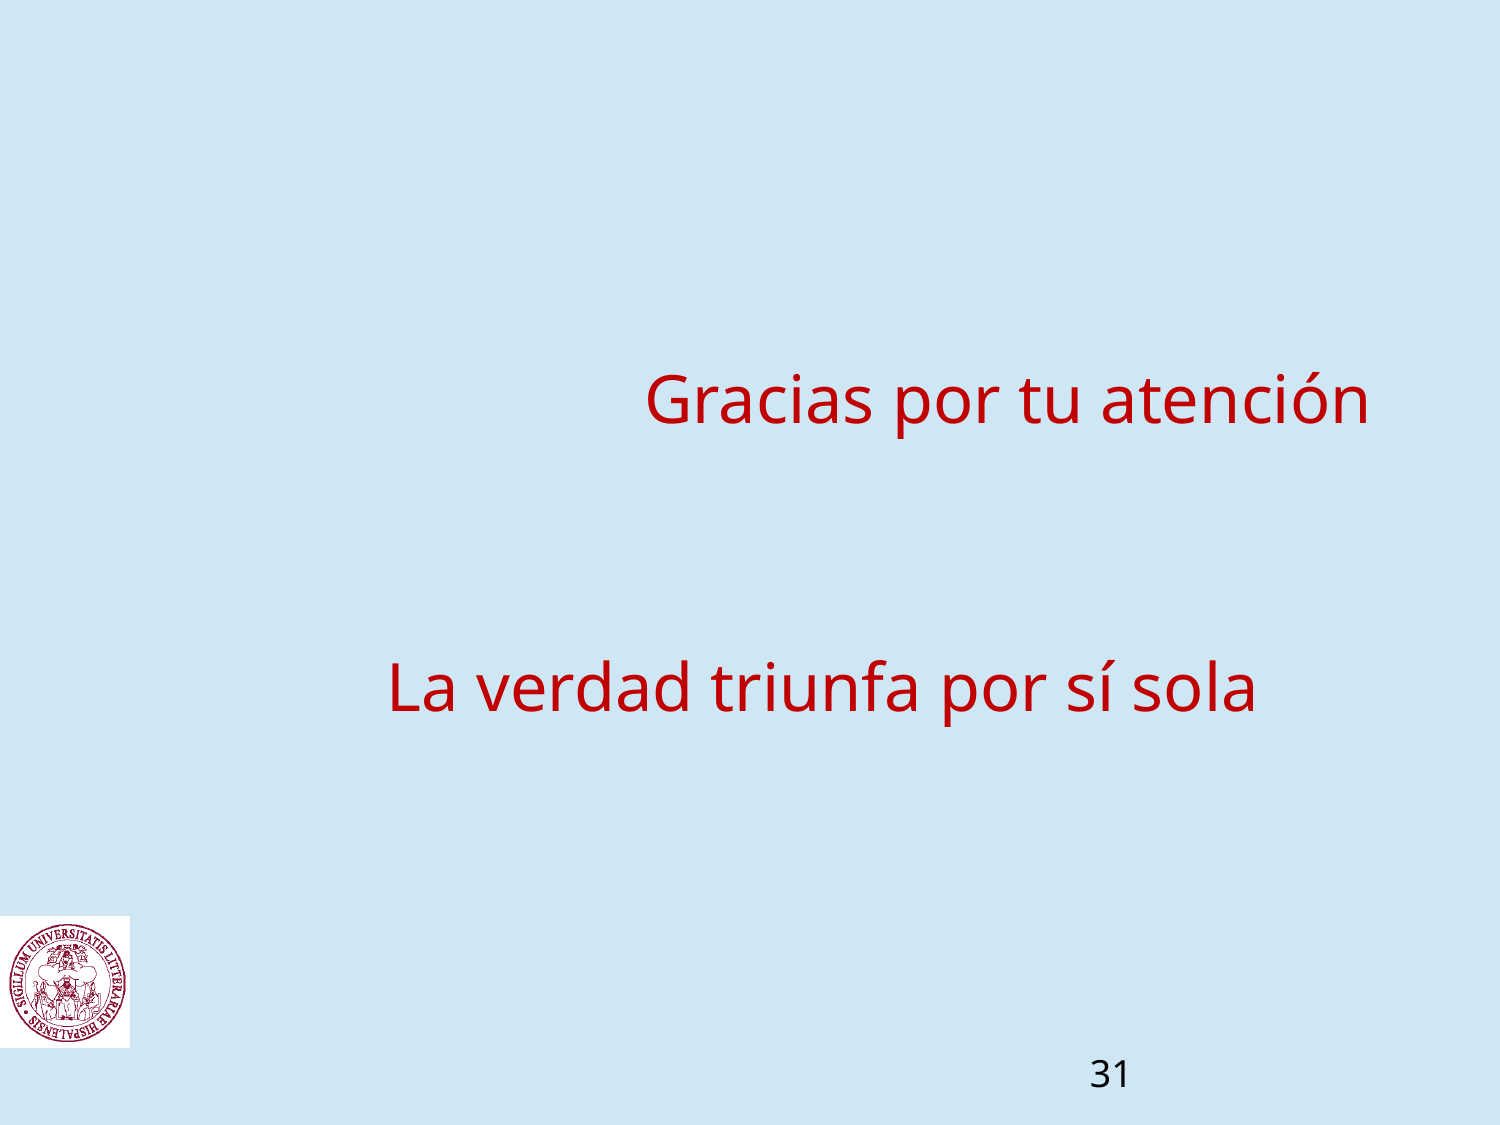

# Gracias por tu atención
La verdad triunfa por sí sola